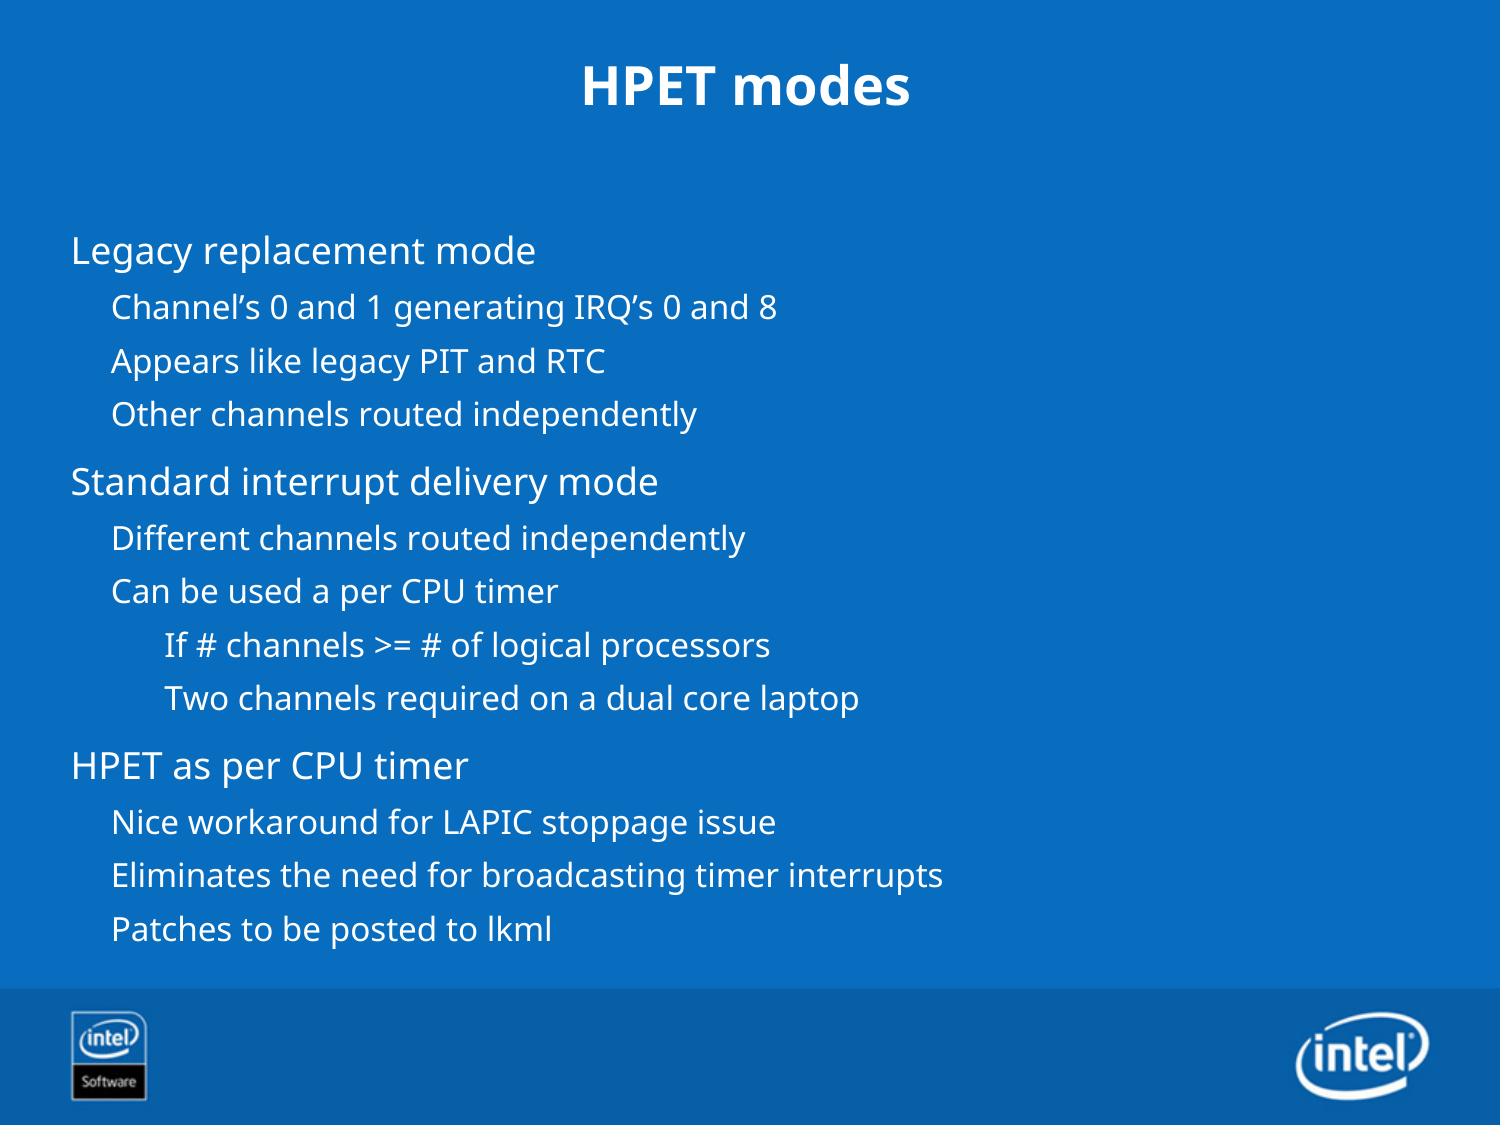

# HPET modes
Legacy replacement mode
Channel’s 0 and 1 generating IRQ’s 0 and 8
Appears like legacy PIT and RTC
Other channels routed independently
Standard interrupt delivery mode
Different channels routed independently
Can be used a per CPU timer
If # channels >= # of logical processors
Two channels required on a dual core laptop
HPET as per CPU timer
Nice workaround for LAPIC stoppage issue
Eliminates the need for broadcasting timer interrupts
Patches to be posted to lkml